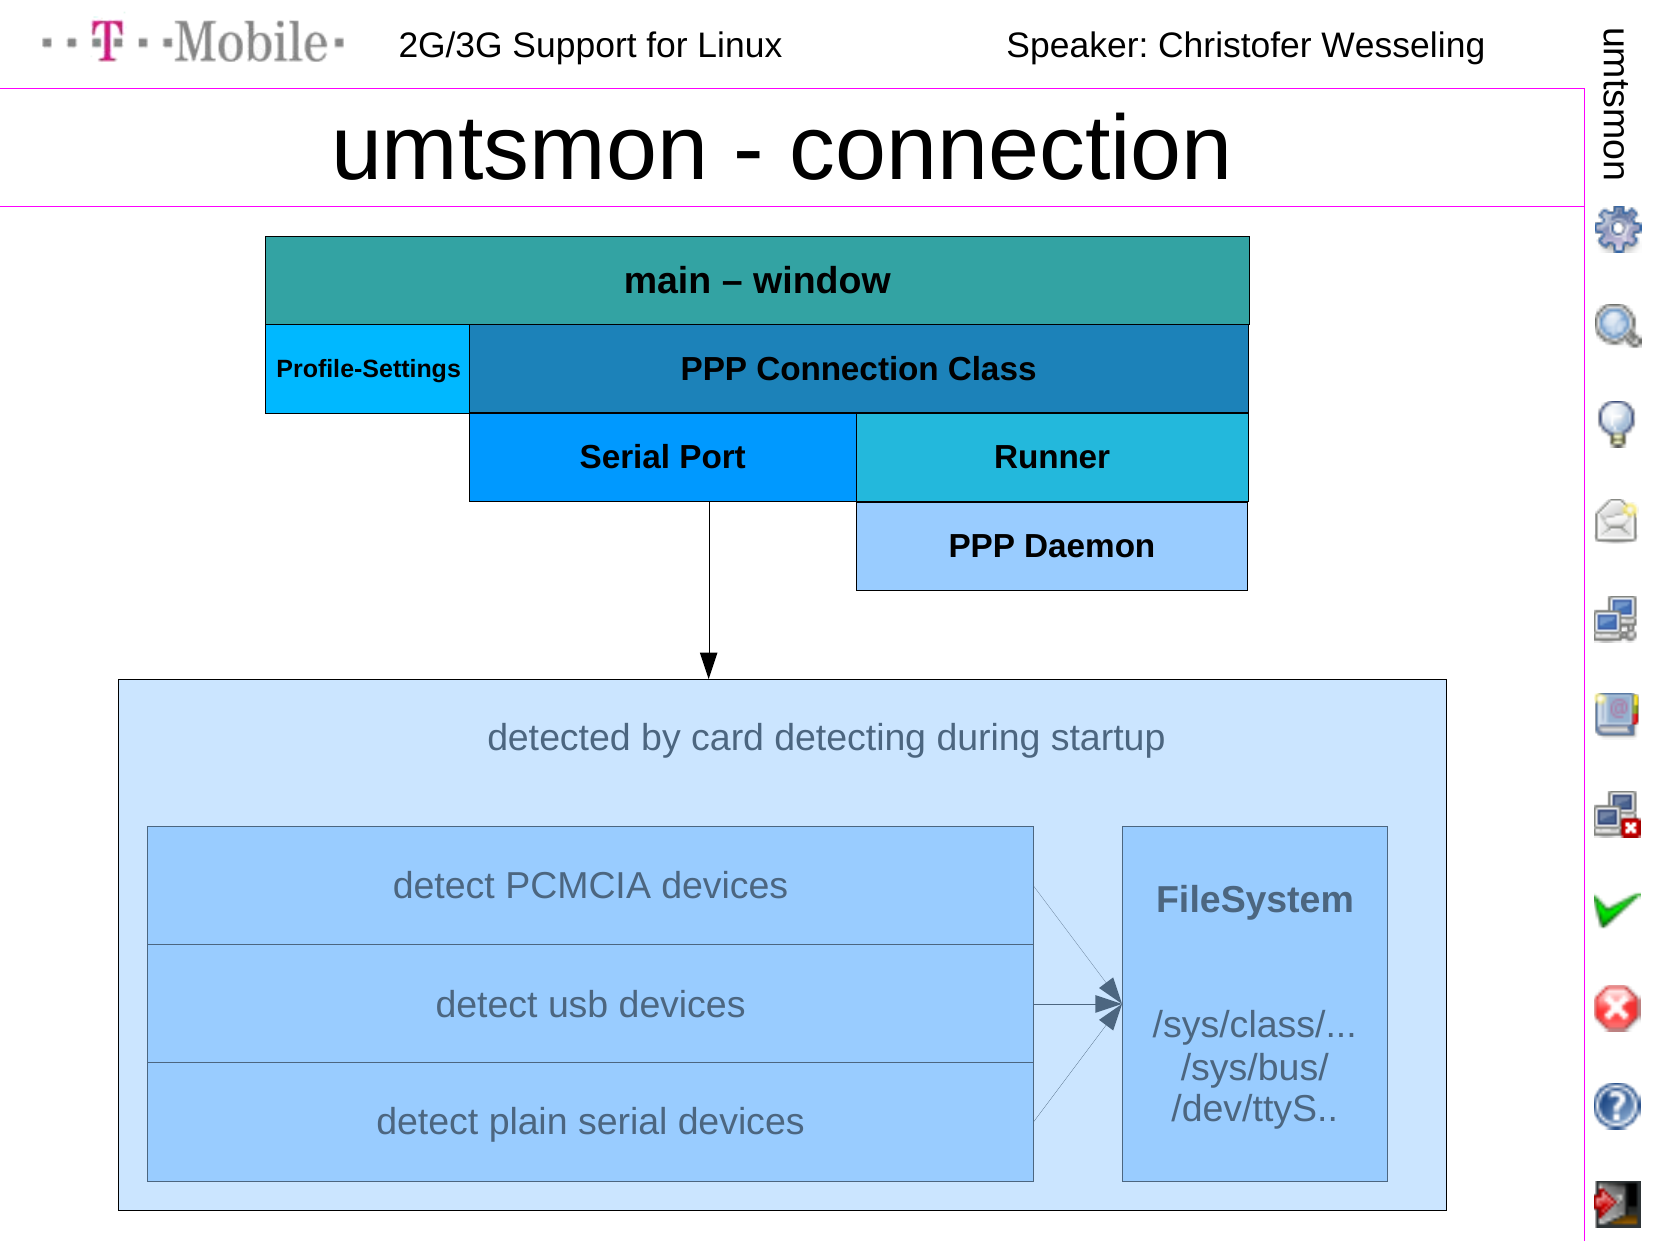

# umtsmon - connection
main – window
Profile-Settings
PPP Connection Class
Serial Port
Runner
PPP Daemon
detected by card detecting during startup
detect PCMCIA devices
FileSystem
/sys/class/...
/sys/bus/
/dev/ttyS..
detect usb devices
detect plain serial devices